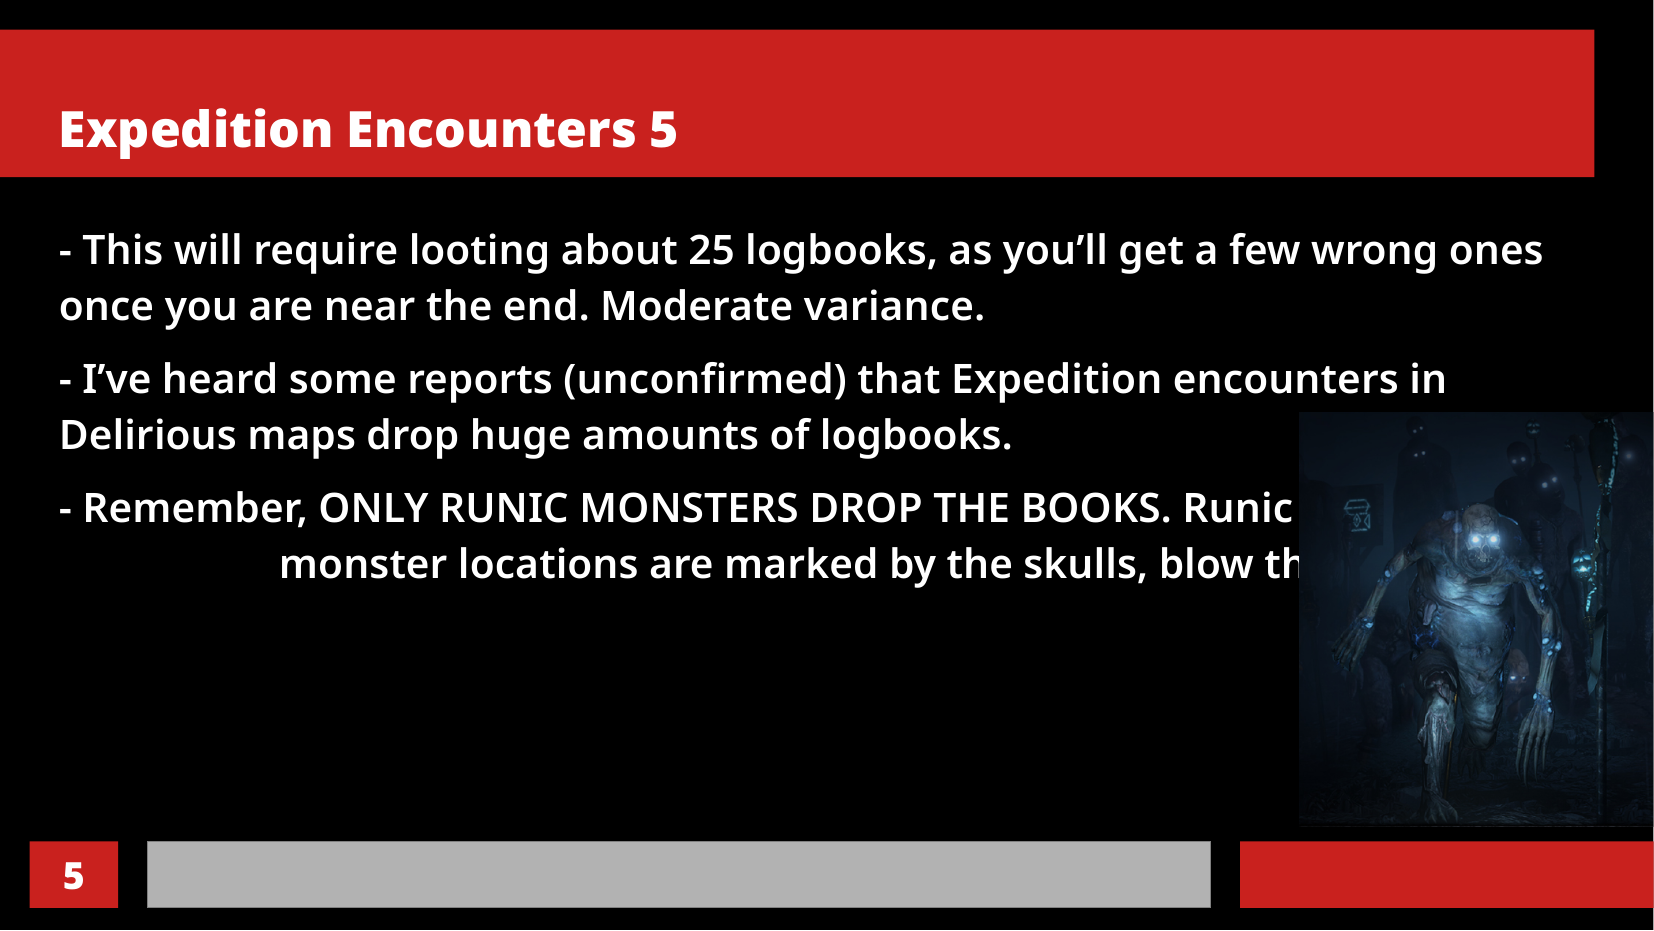

# Expedition Encounters 5
- This will require looting about 25 logbooks, as you’ll get a few wrong ones once you are near the end. Moderate variance.
- I’ve heard some reports (unconfirmed) that Expedition encounters in Delirious maps drop huge amounts of logbooks.
- Remember, ONLY RUNIC MONSTERS DROP THE BOOKS. Runic monster locations are marked by the skulls, blow them up.
5